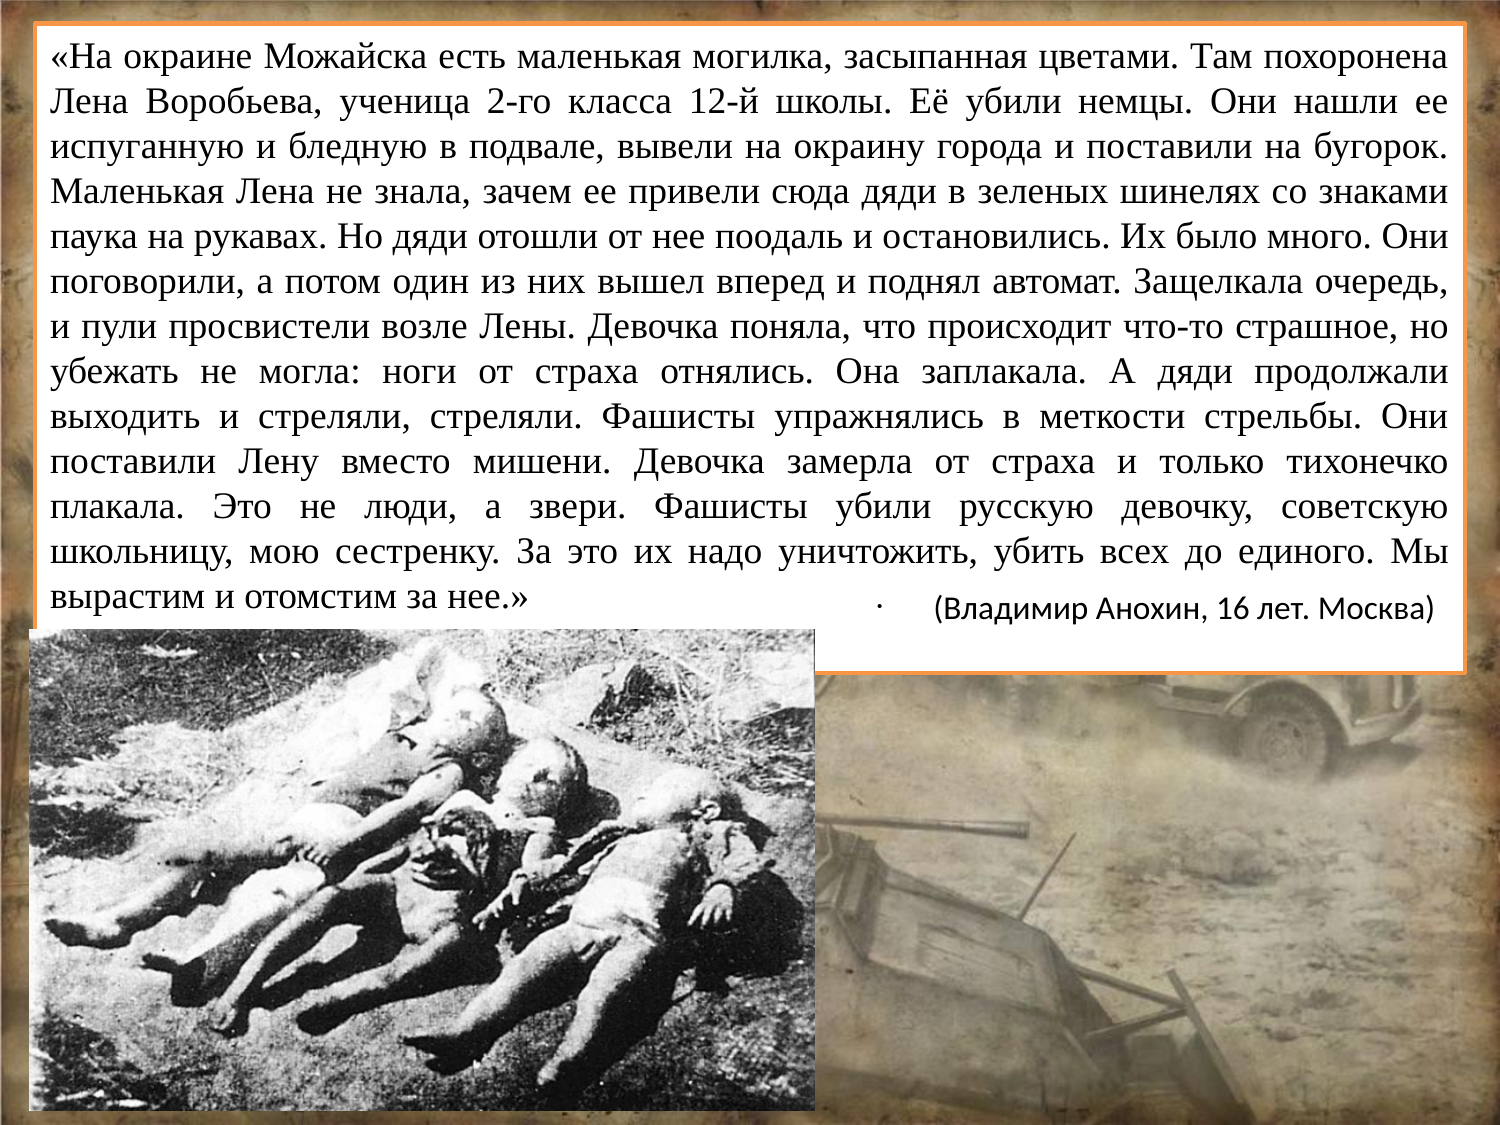

«На окраине Можайска есть маленькая могилка, засыпанная цветами. Там похоронена Лена Воробьева, ученица 2-го класса 12-й школы. Её убили немцы. Они нашли ее испуганную и бледную в подвале, вывели на окраину города и поставили на бугорок. Маленькая Лена не знала, зачем ее привели сюда дяди в зеленых шинелях со знаками паука на рукавах. Но дяди отошли от нее поодаль и остановились. Их было много. Они поговорили, а потом один из них вышел вперед и поднял автомат. Защелкала очередь, и пули просвистели возле Лены. Девочка поняла, что происходит что-то страшное, но убежать не могла: ноги от страха отнялись. Она заплакала. А дяди продолжали выходить и стреляли, стреляли. Фашисты упражнялись в меткости стрельбы. Они поставили Лену вместо мишени. Девочка замерла от страха и только тихонечко плакала. Это не люди, а звери. Фашисты убили русскую девочку, советскую школьницу, мою сестренку. За это их надо уничтожить, убить всех до единого. Мы вырастим и отомстим за нее.»
#
(Владимир Анохин, 16 лет. Москва)